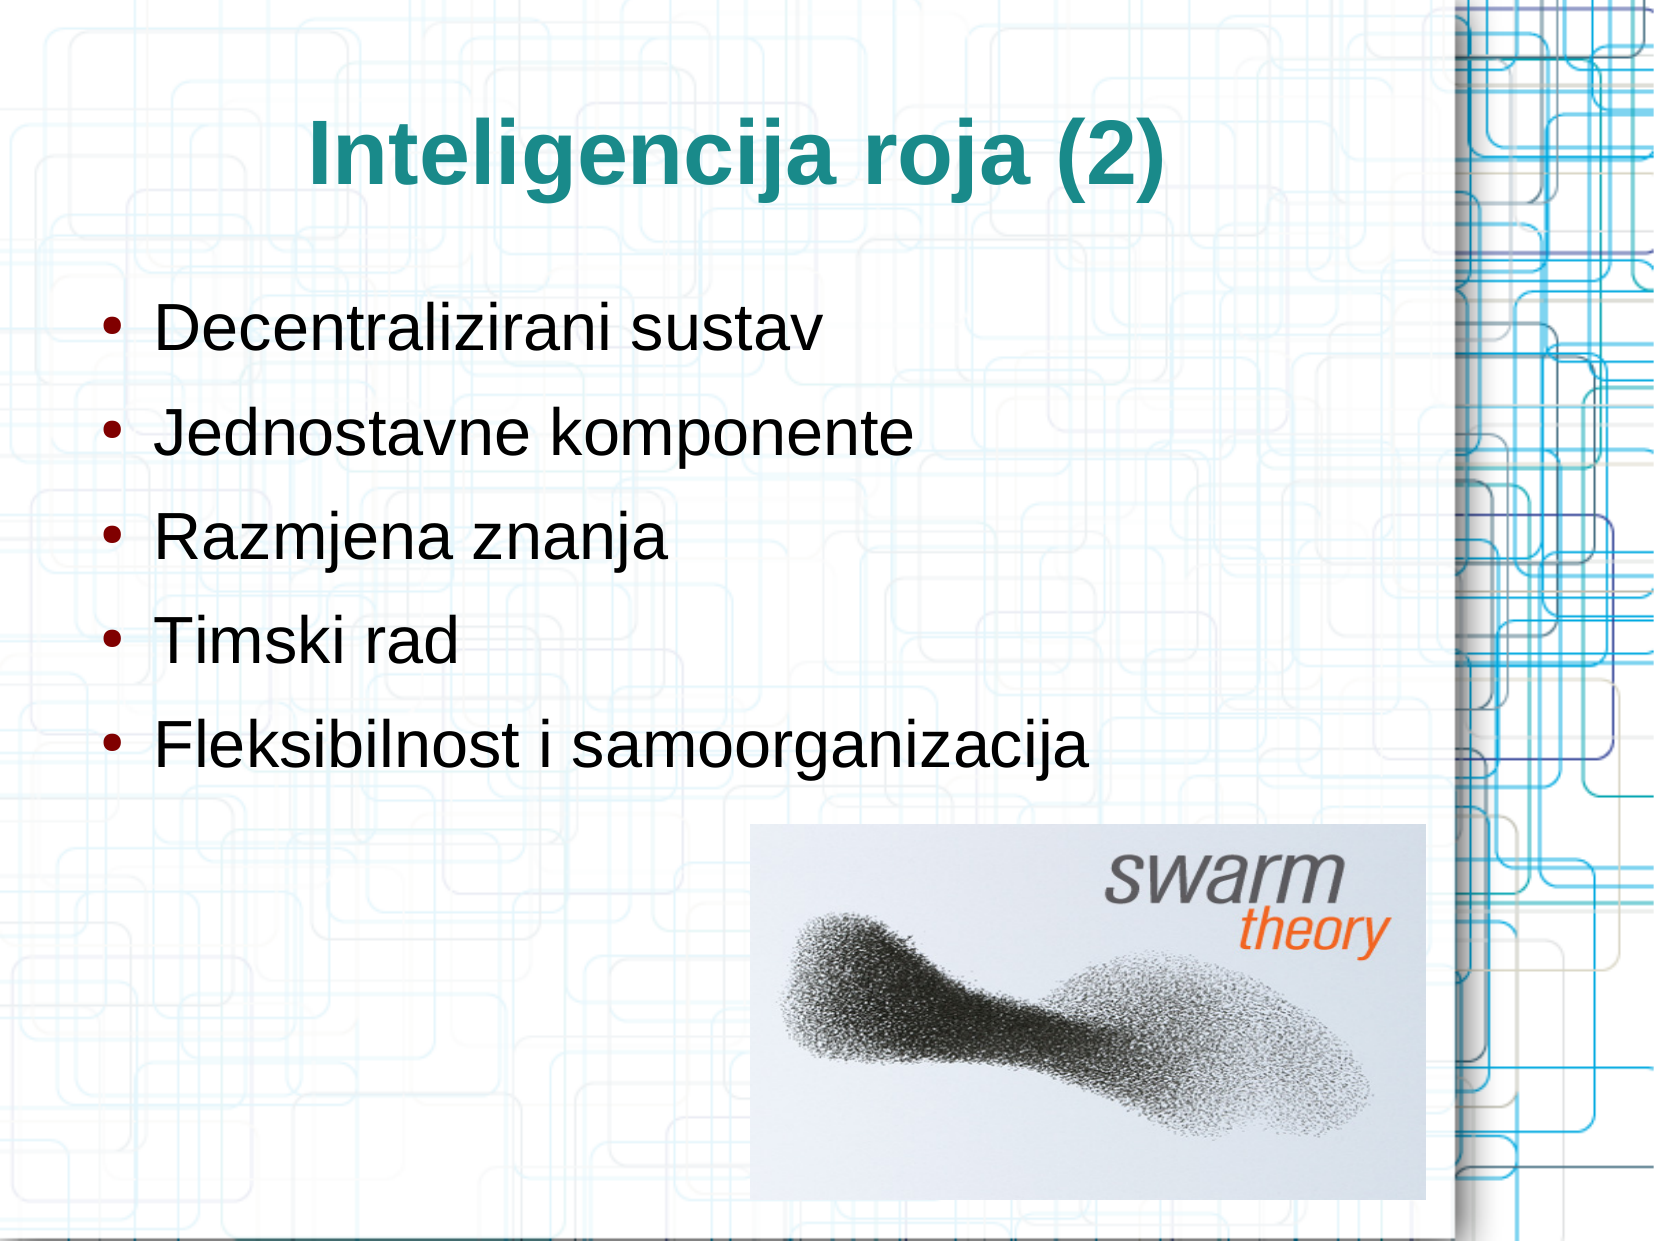

# Inteligencija roja (2)
Decentralizirani sustav
Jednostavne komponente
Razmjena znanja
Timski rad
Fleksibilnost i samoorganizacija